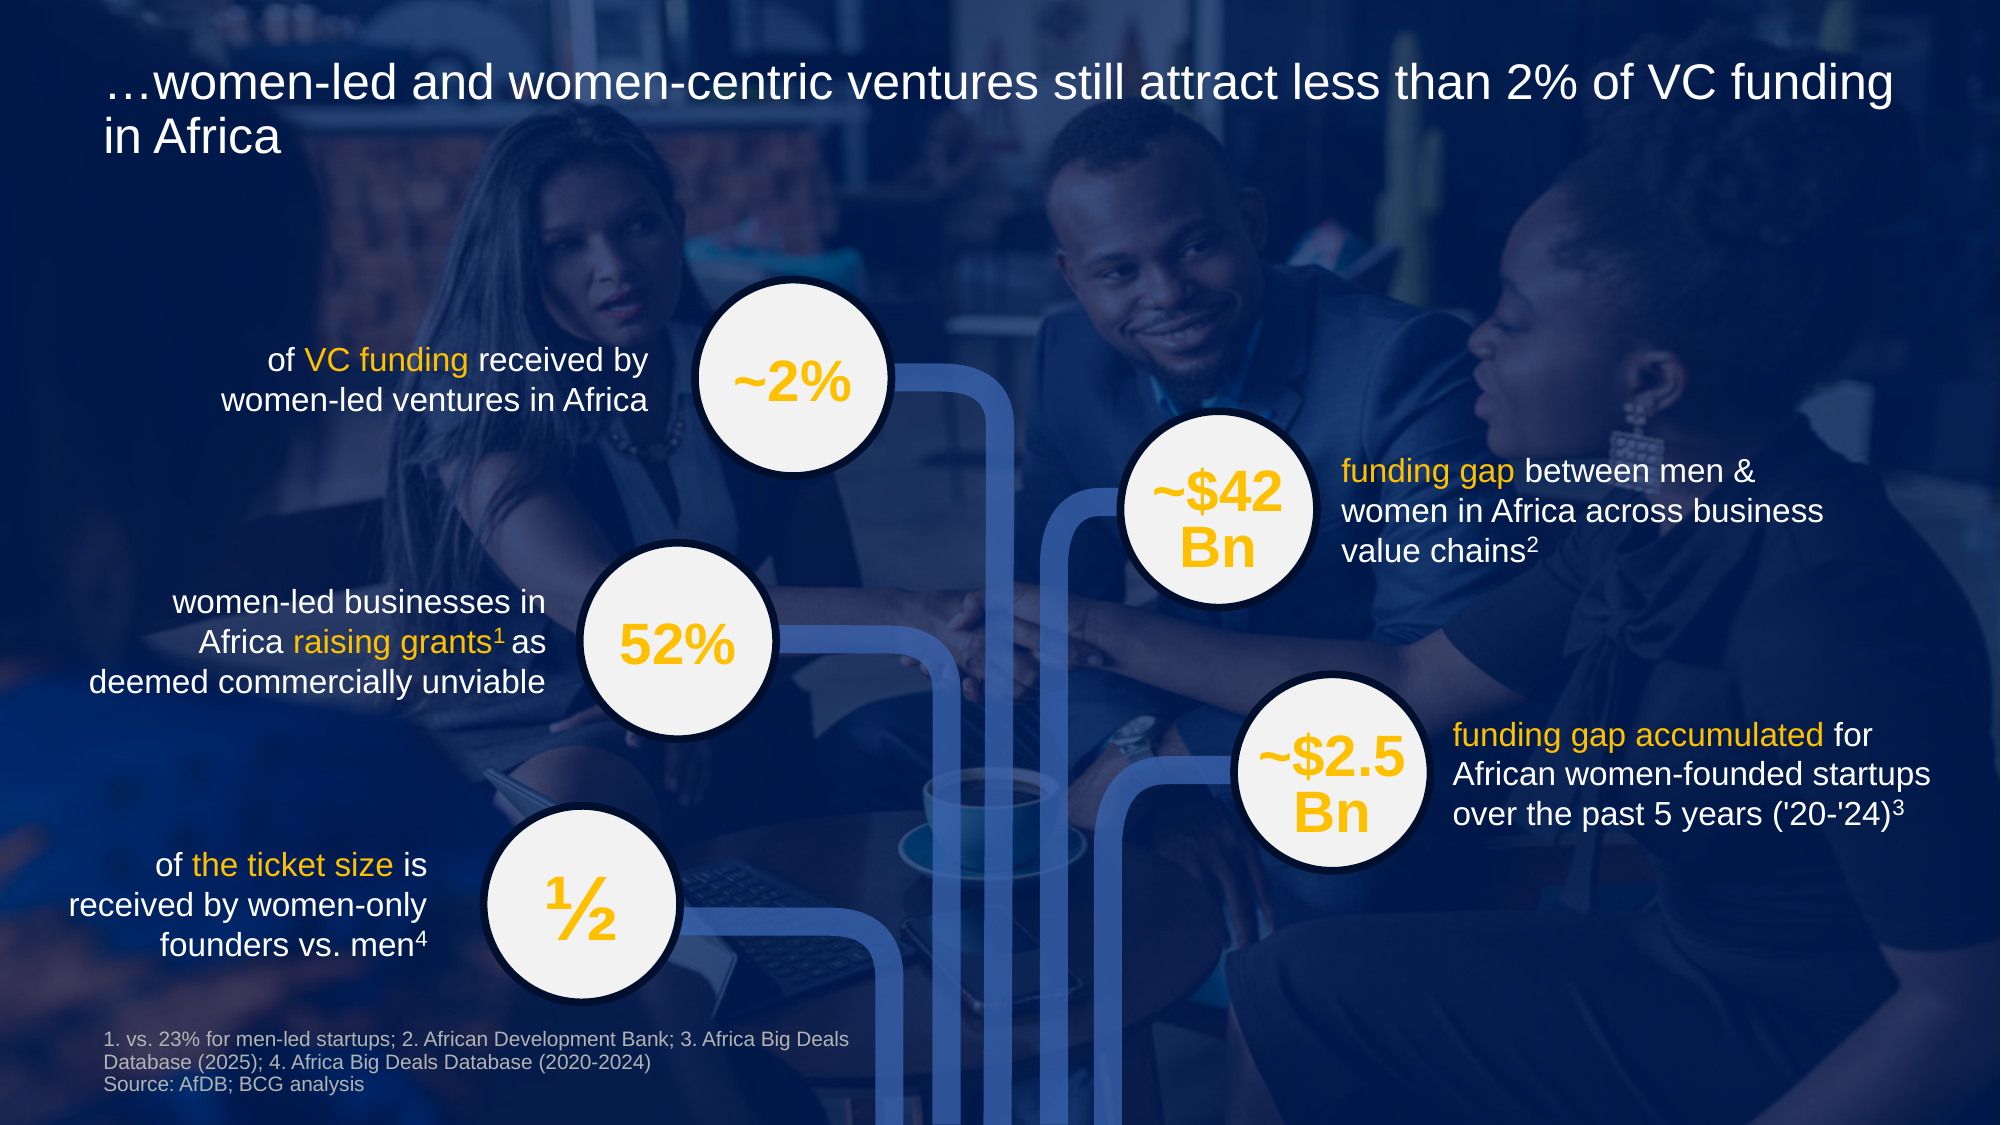

# v
…women-led and women-centric ventures still attract less than 2% of VC funding in Africa
~2%
of VC funding received by women-led ventures in Africa
~$42Bn
funding gap between men & women in Africa across business value chains2
52%
women-led businesses in Africa raising grants1 as deemed commercially unviable
funding gap accumulated for African women-founded startups over the past 5 years ('20-'24)3
~$2.5Bn
½
of the ticket size is received by women-only founders vs. men4
1. vs. 23% for men-led startups; 2. African Development Bank; 3. Africa Big Deals Database (2025); 4. Africa Big Deals Database (2020-2024)
Source: AfDB; BCG analysis